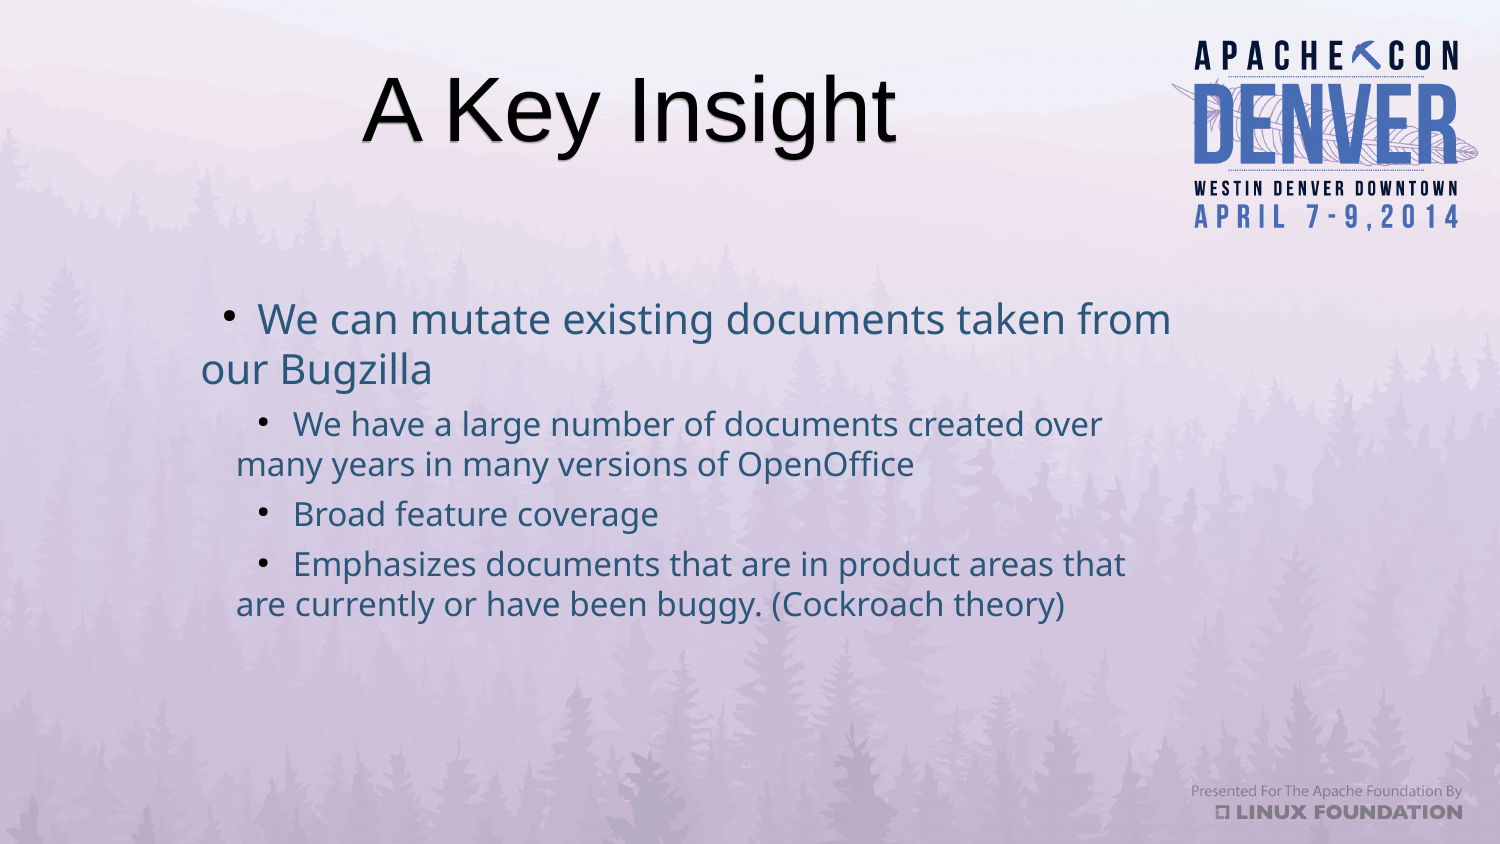

# A Key Insight
We can mutate existing documents taken from our Bugzilla
We have a large number of documents created over many years in many versions of OpenOffice
Broad feature coverage
Emphasizes documents that are in product areas that are currently or have been buggy. (Cockroach theory)